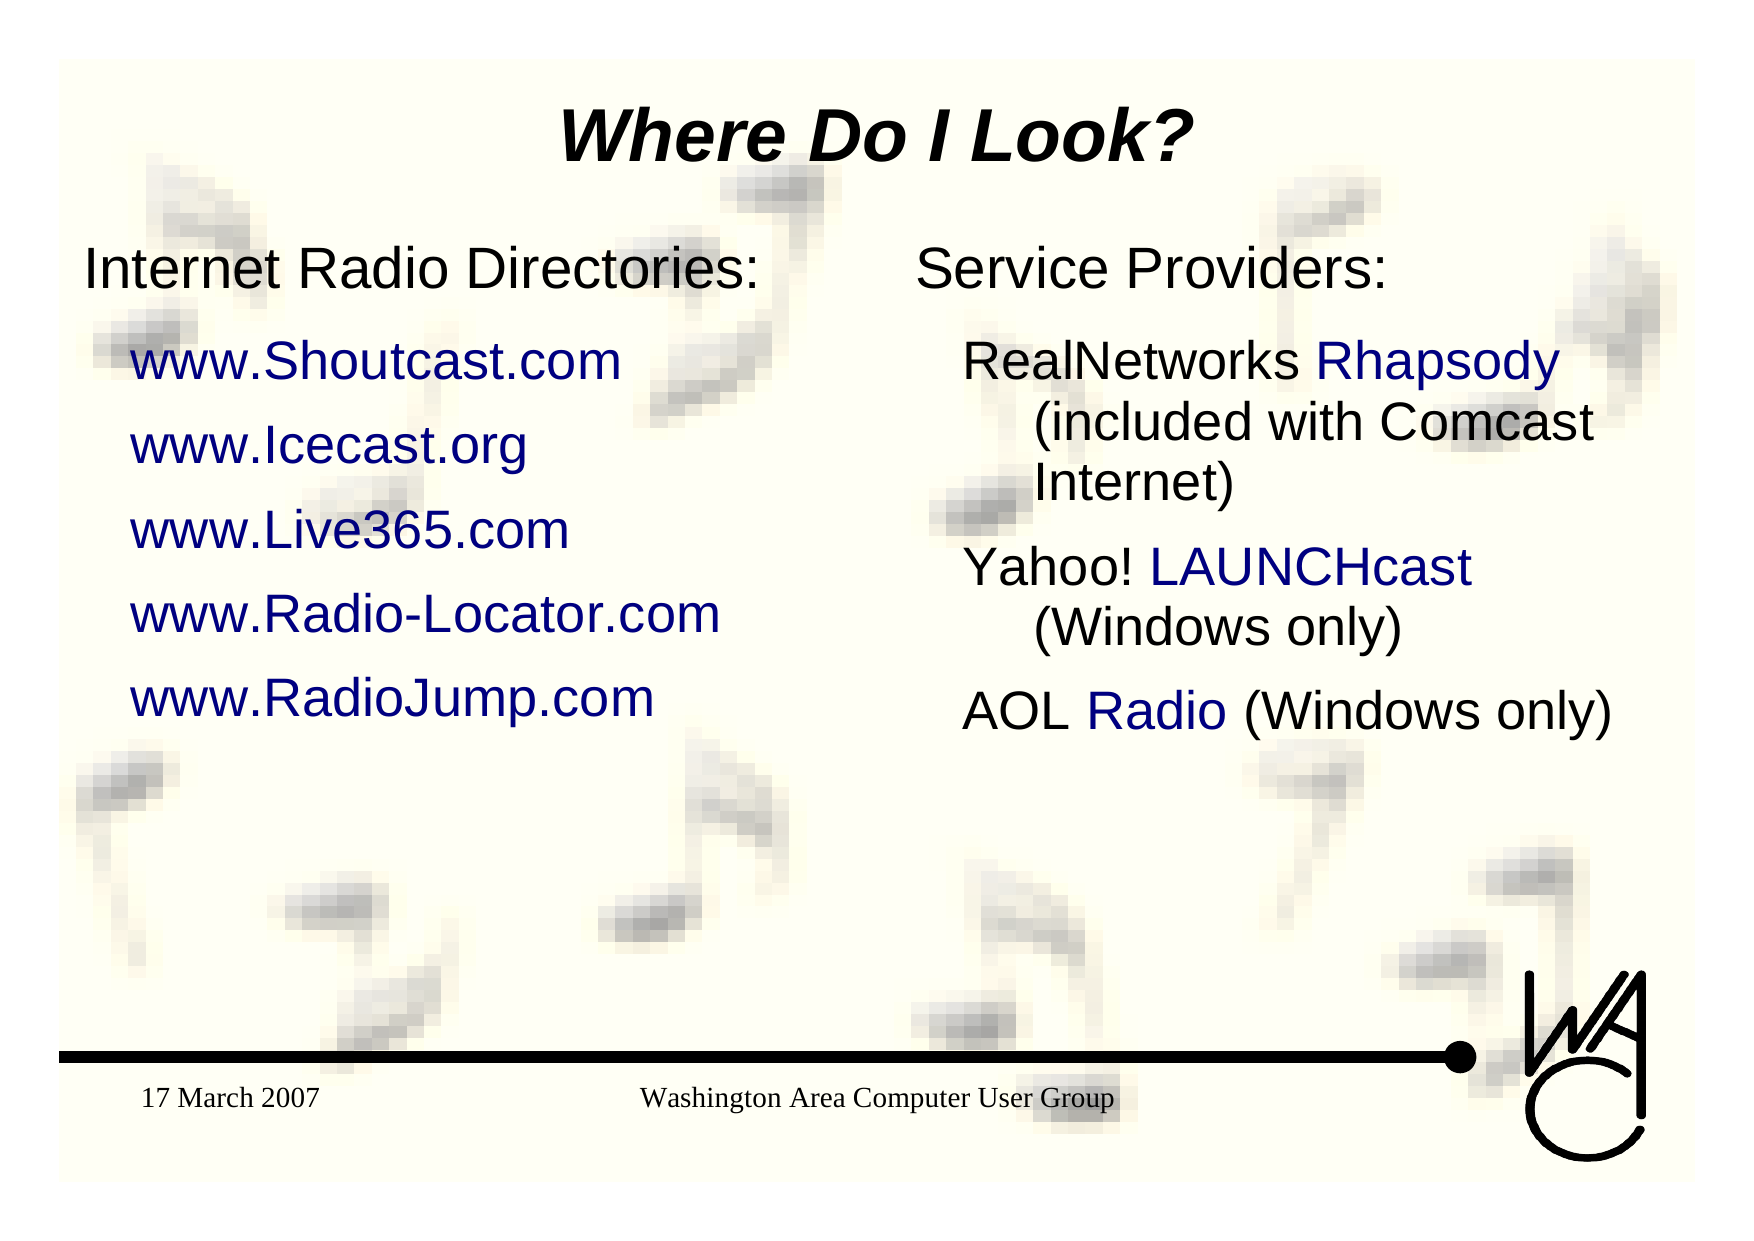

# Where Do I Look?
Internet Radio Directories:
www.Shoutcast.com
www.Icecast.org
www.Live365.com
www.Radio-Locator.com
www.RadioJump.com
Service Providers:
RealNetworks Rhapsody (included with Comcast Internet)
Yahoo! LAUNCHcast (Windows only)
AOL Radio (Windows only)
17 March 2007
Washington Area Computer User Group